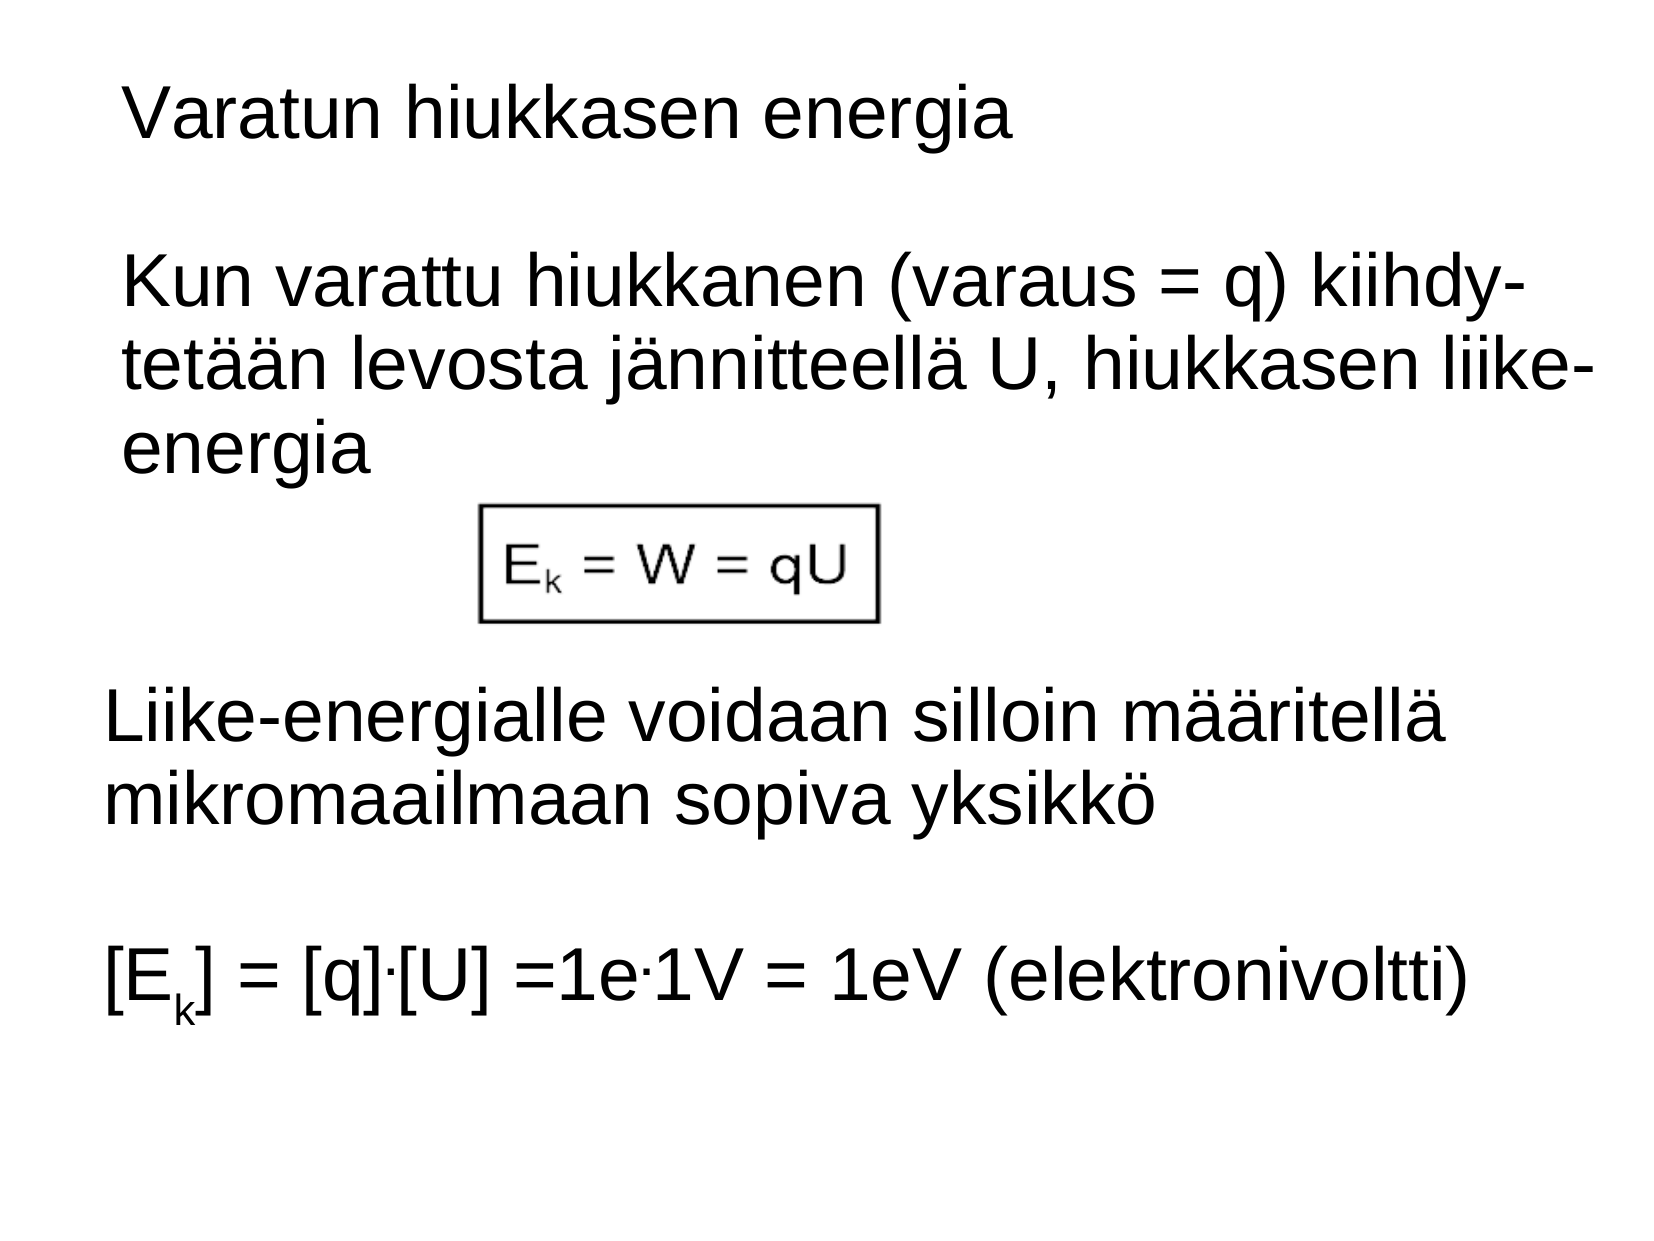

Varatun hiukkasen energia
Kun varattu hiukkanen (varaus = q) kiihdy-
tetään levosta jännitteellä U, hiukkasen liike-energia
Liike-energialle voidaan silloin määritellä mikromaailmaan sopiva yksikkö
[Ek] = [q].[U] =1e.1V = 1eV (elektronivoltti)